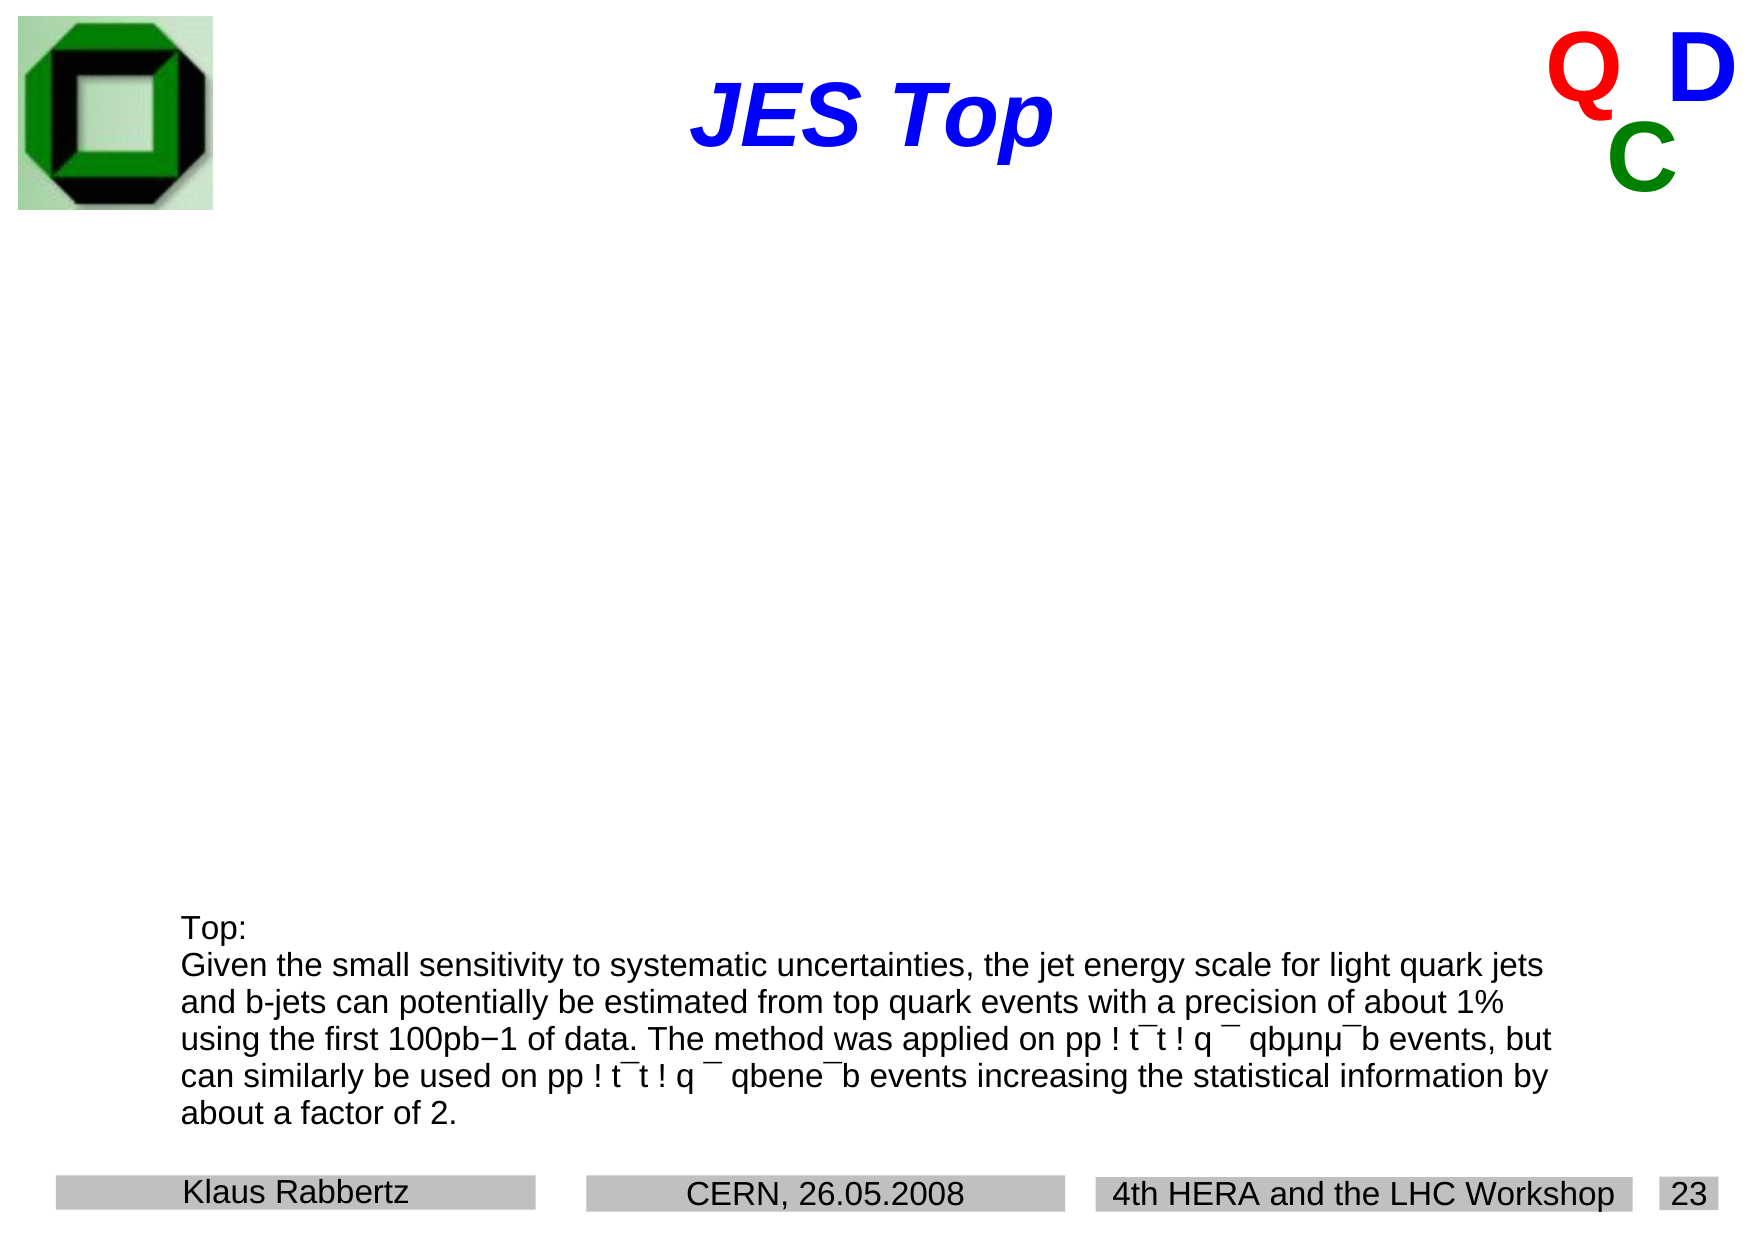

# JES Top
Top:
Given the small sensitivity to systematic uncertainties, the jet energy scale for light quark jets
and b-jets can potentially be estimated from top quark events with a precision of about 1%
using the first 100pb−1 of data. The method was applied on pp ! t¯t ! q ¯ qbμnμ¯b events, but
can similarly be used on pp ! t¯t ! q ¯ qbene¯b events increasing the statistical information by
about a factor of 2.